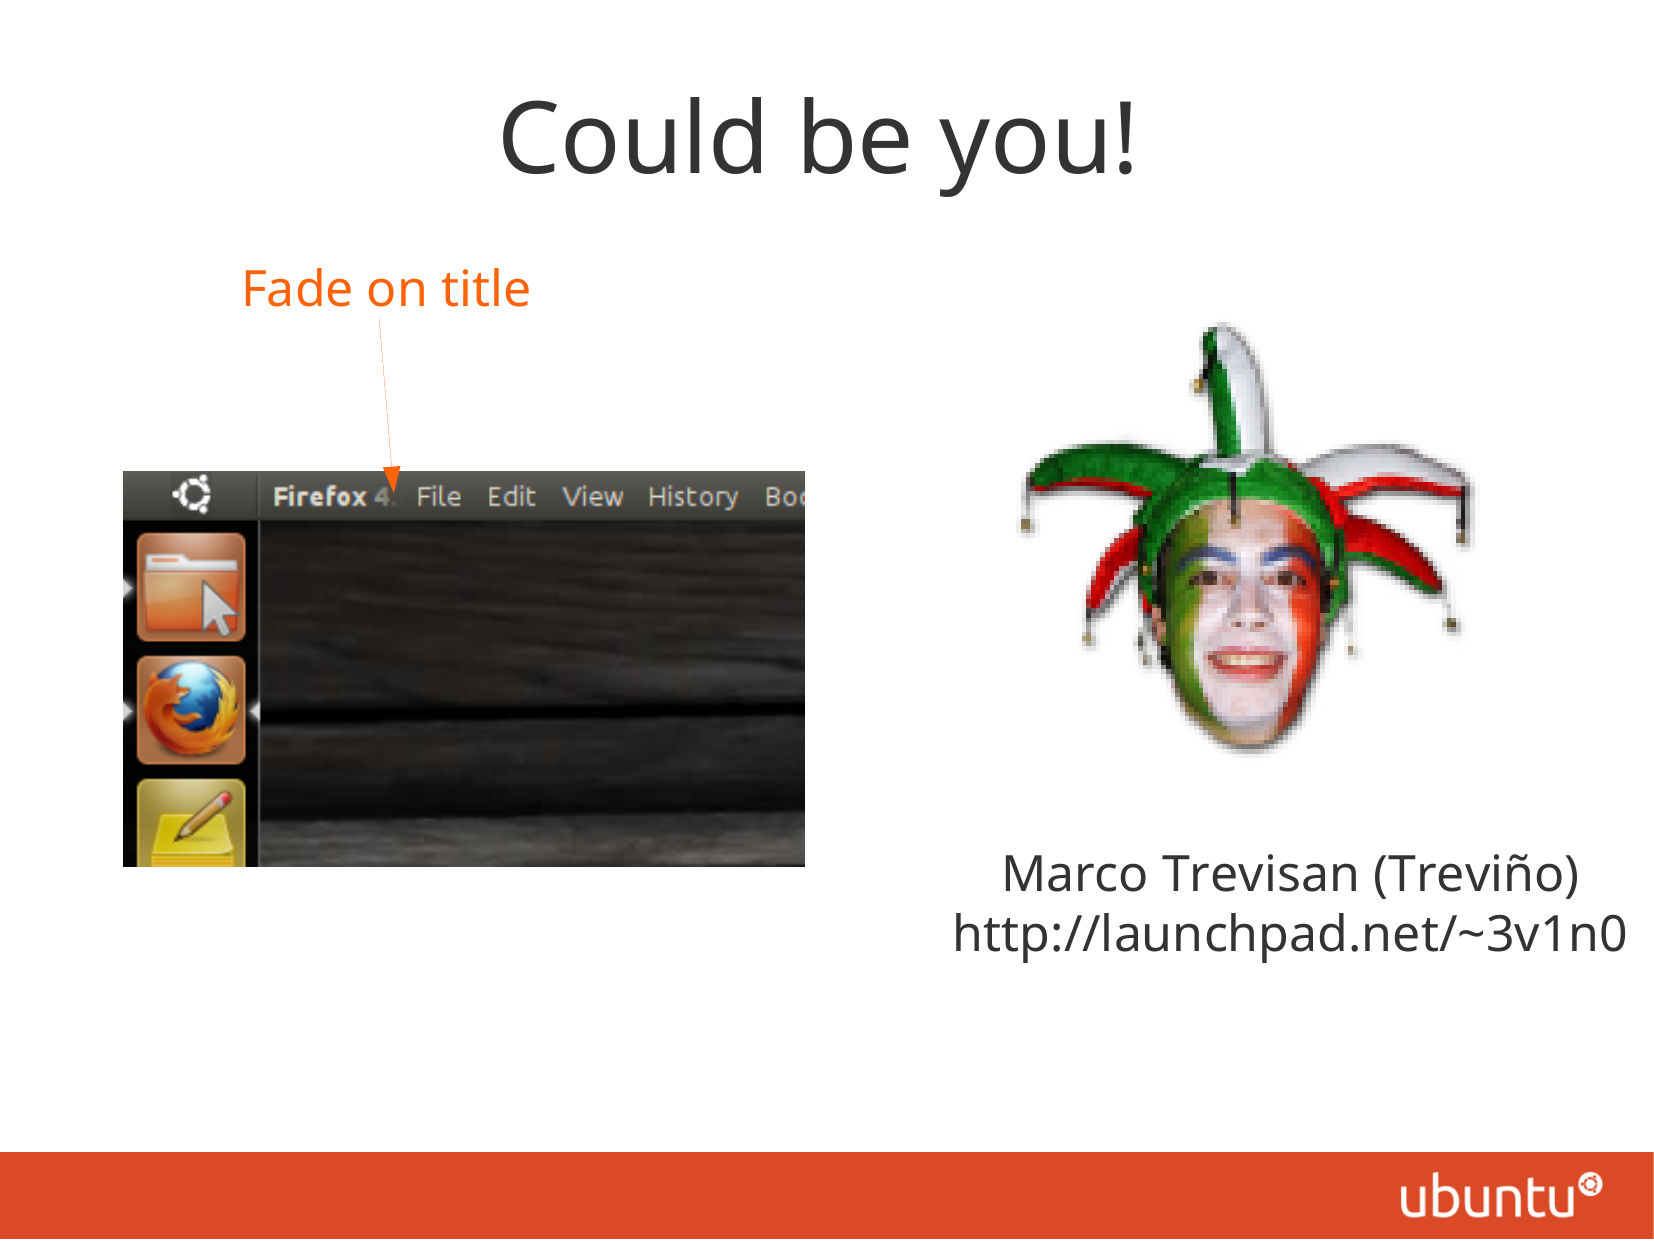

# Could be you!
Fade on title
Marco Trevisan (Treviño)
http://launchpad.net/~3v1n0